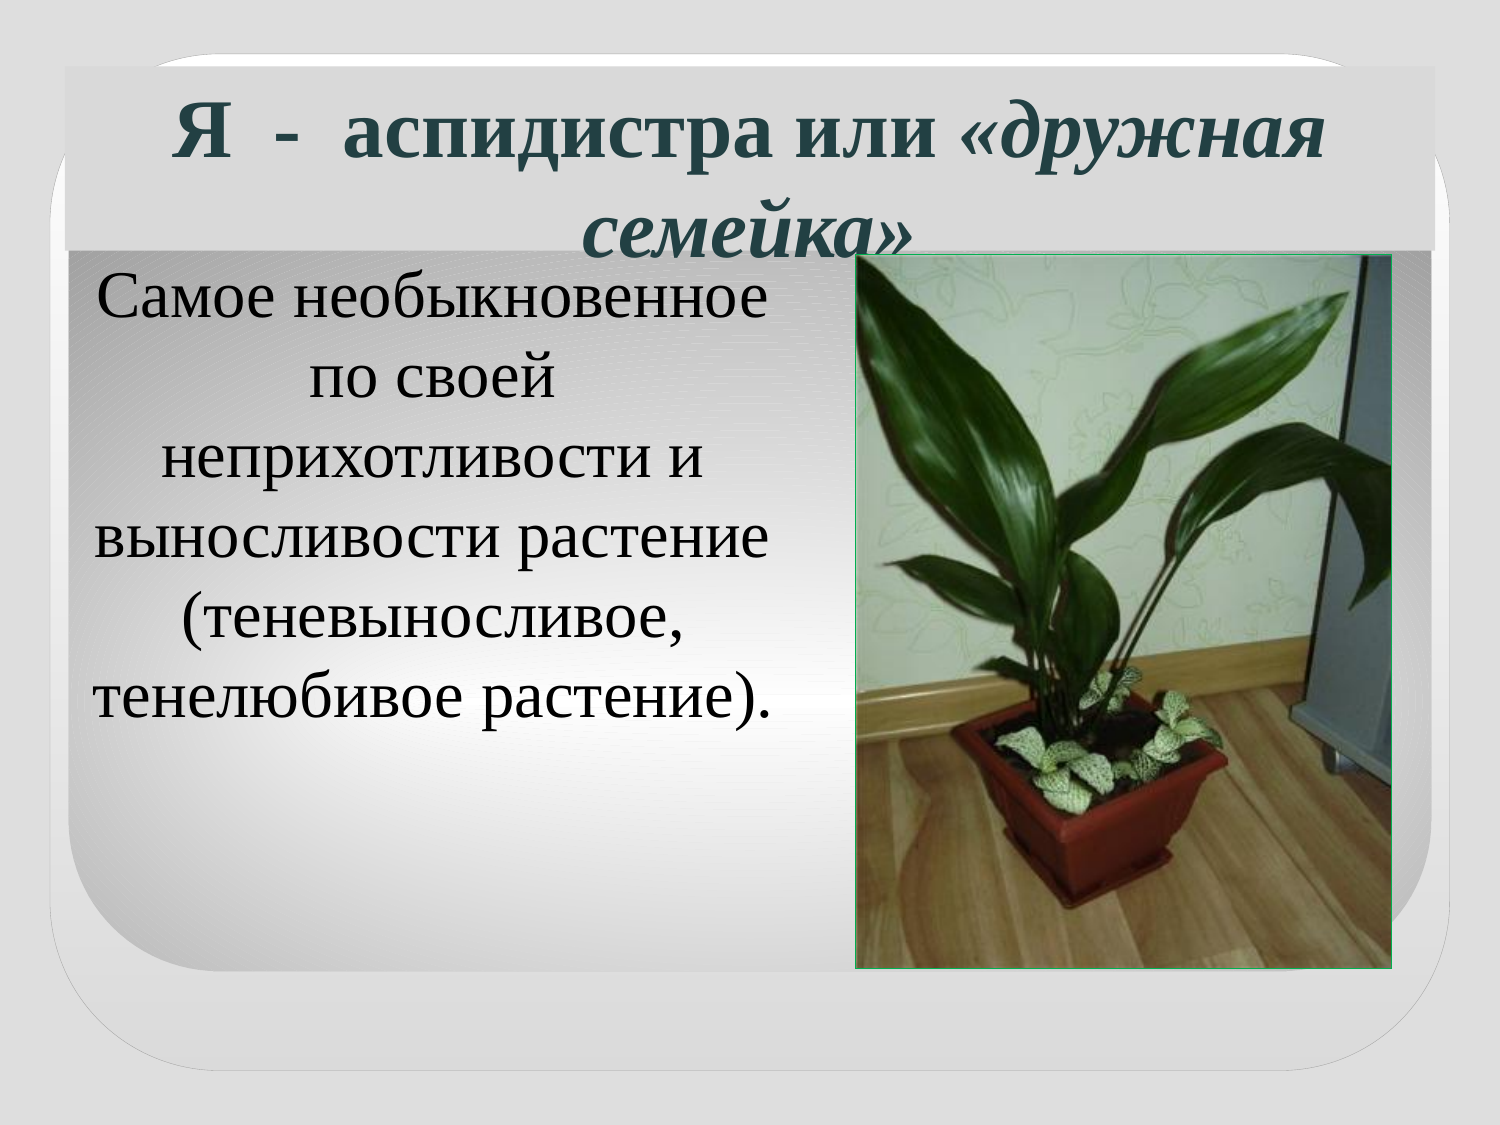

# Я - аспидистра или «дружная семейка»
Самое необыкновенное по своей неприхотливости и выносливости растение (теневыносливое, тенелюбивое растение).